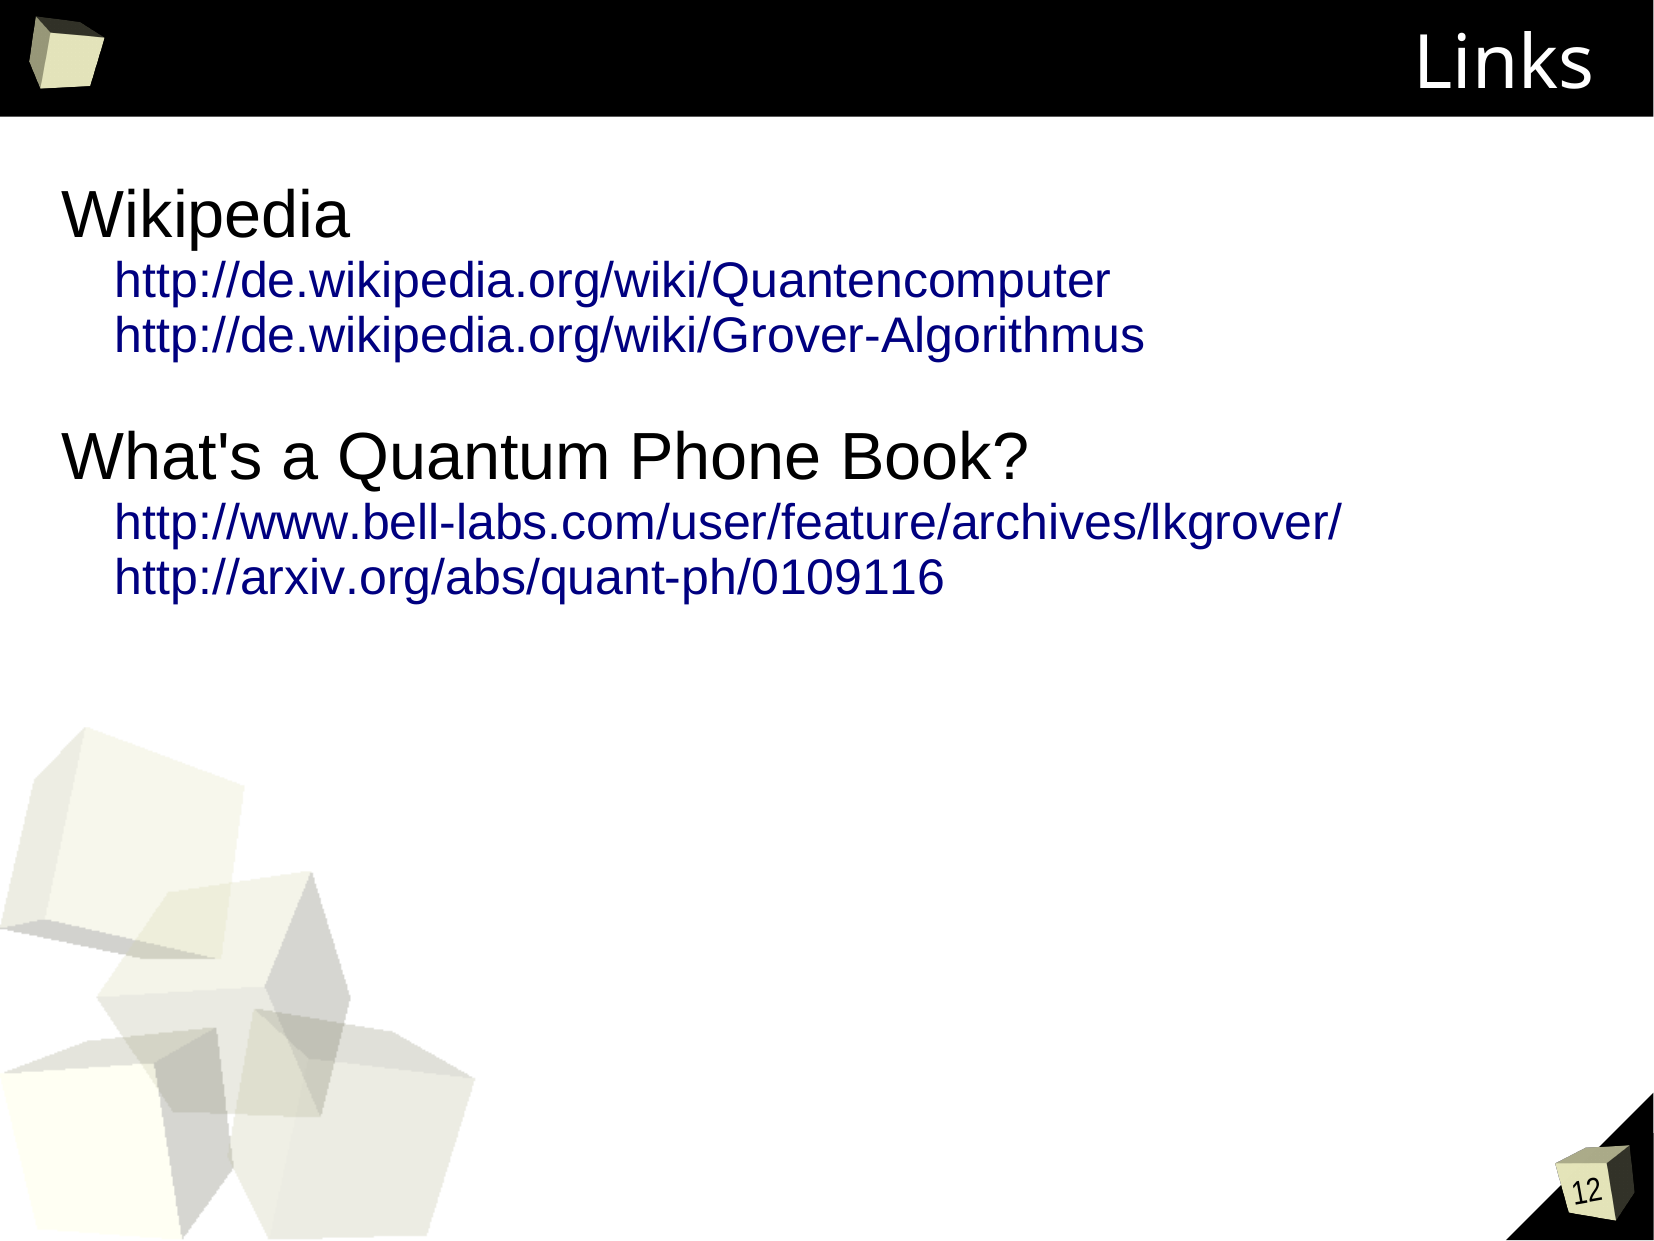

# Links
Wikipedia
http://de.wikipedia.org/wiki/Quantencomputer
http://de.wikipedia.org/wiki/Grover-Algorithmus
What's a Quantum Phone Book?
http://www.bell-labs.com/user/feature/archives/lkgrover/
http://arxiv.org/abs/quant-ph/0109116